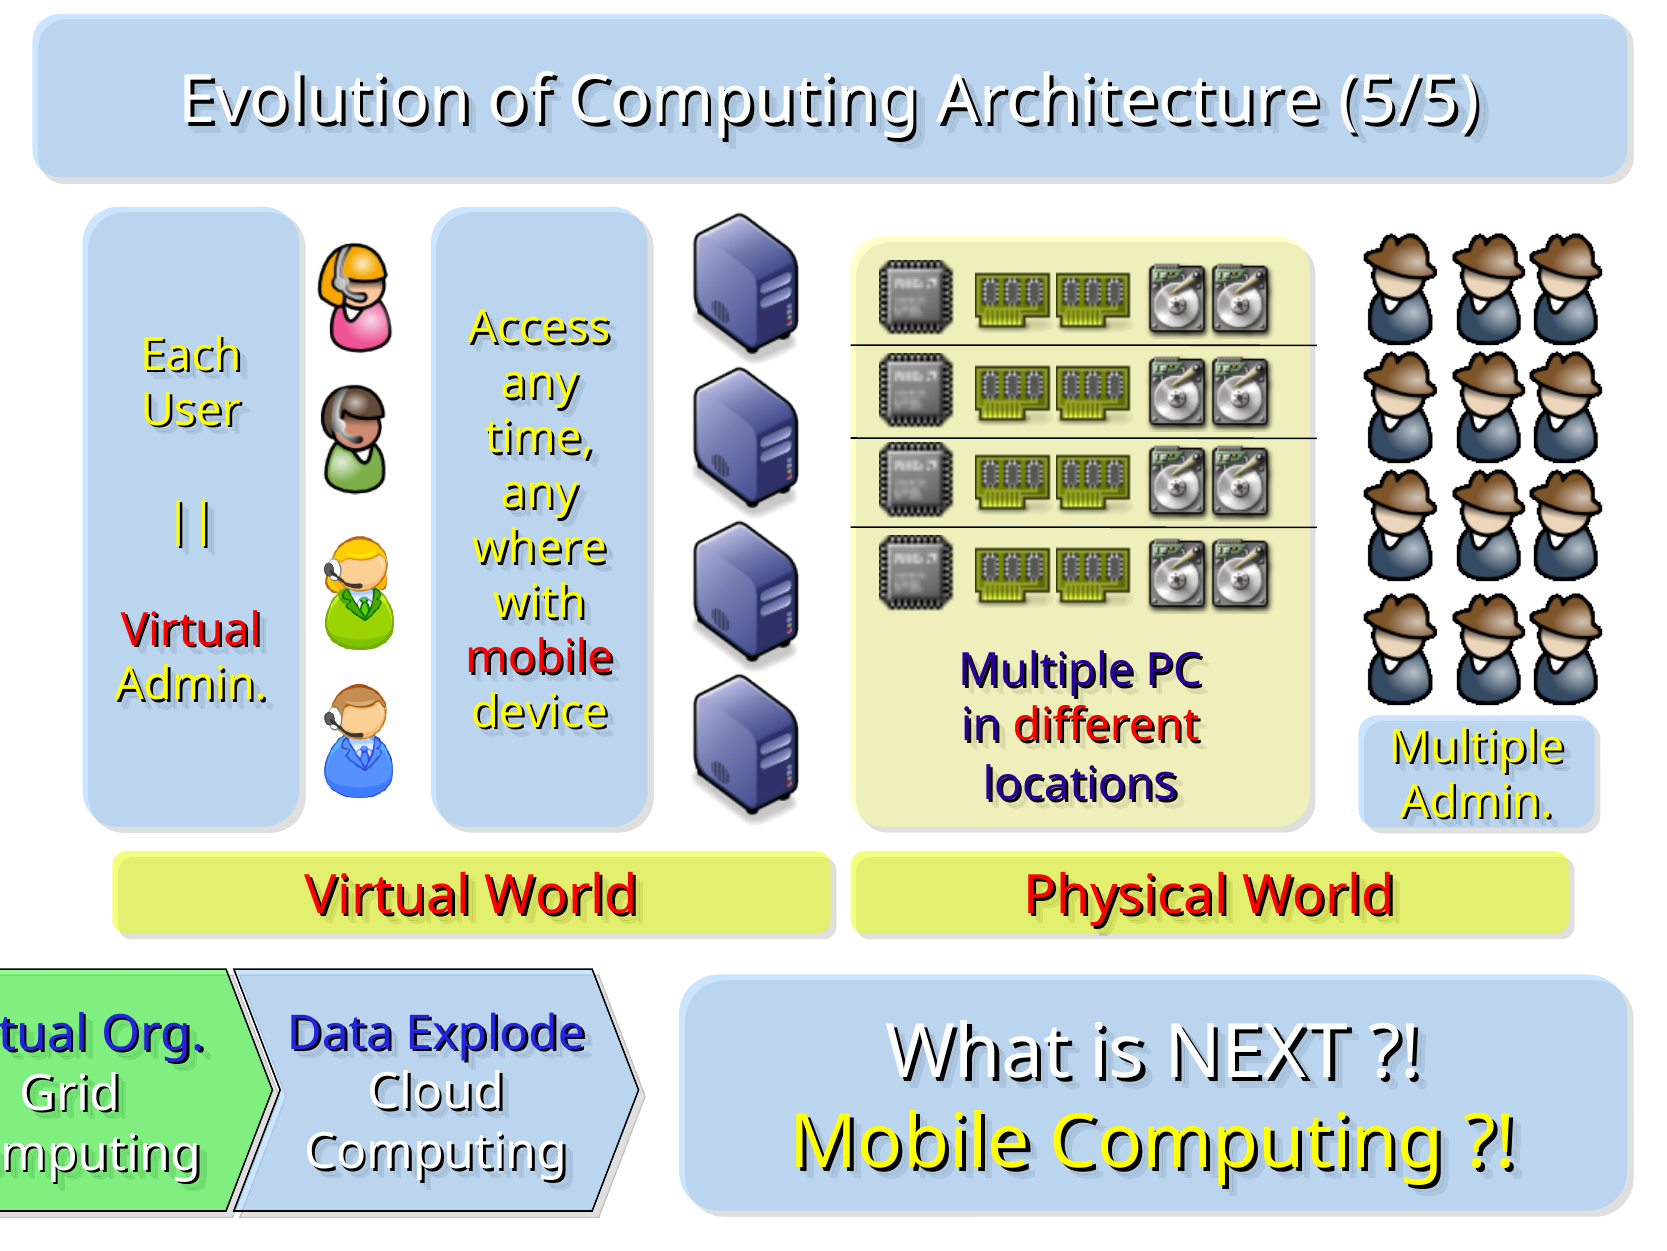

Evolution of Computing Architecture (5/5)
Each
User
||
Virtual
Admin.
Access
any
time,
any
where
with
mobile
device
Multiple PC
in different
locations
Multiple
Admin.
Virtual World
Physical World
Virtual Org.
Grid
Computing
Data Explode
Cloud
Computing
What is NEXT ?!
Mobile Computing ?!